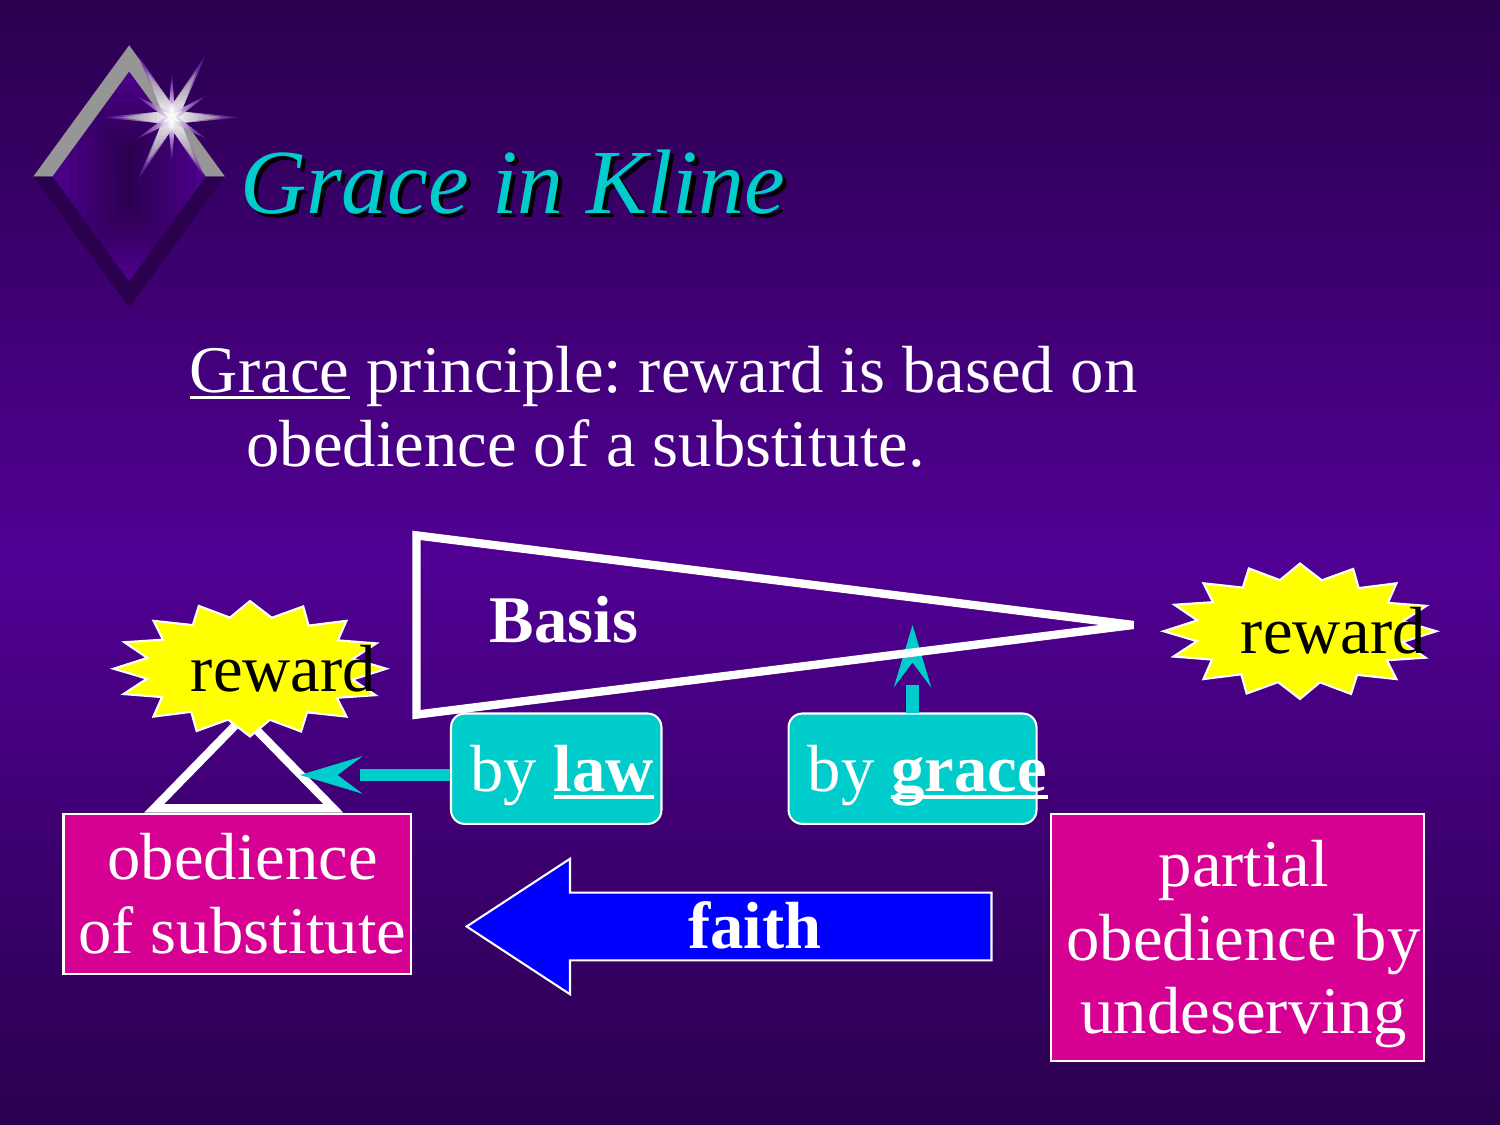

# Grace in Kline
Grace principle: reward is based on obedience of a substitute.
reward
Basis
by grace
reward
by law
obedience
of substitute
partial
obedience by
undeserving
faith